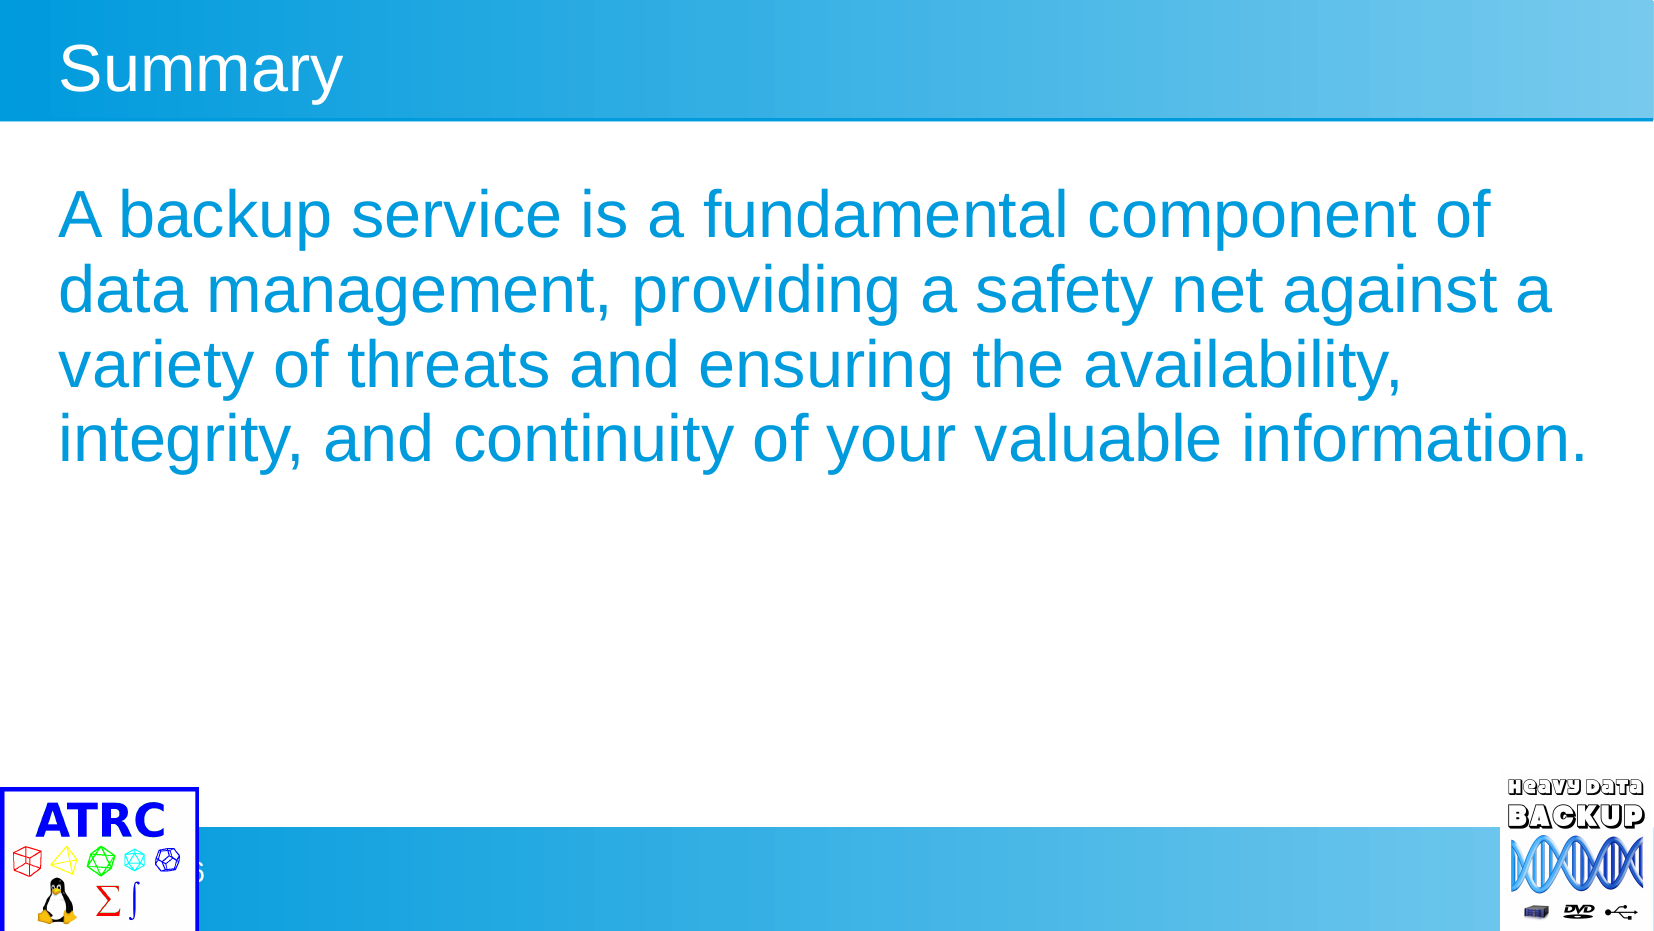

# Summary
A backup service is a fundamental component of data management, providing a safety net against a variety of threats and ensuring the availability, integrity, and continuity of your valuable information.
24